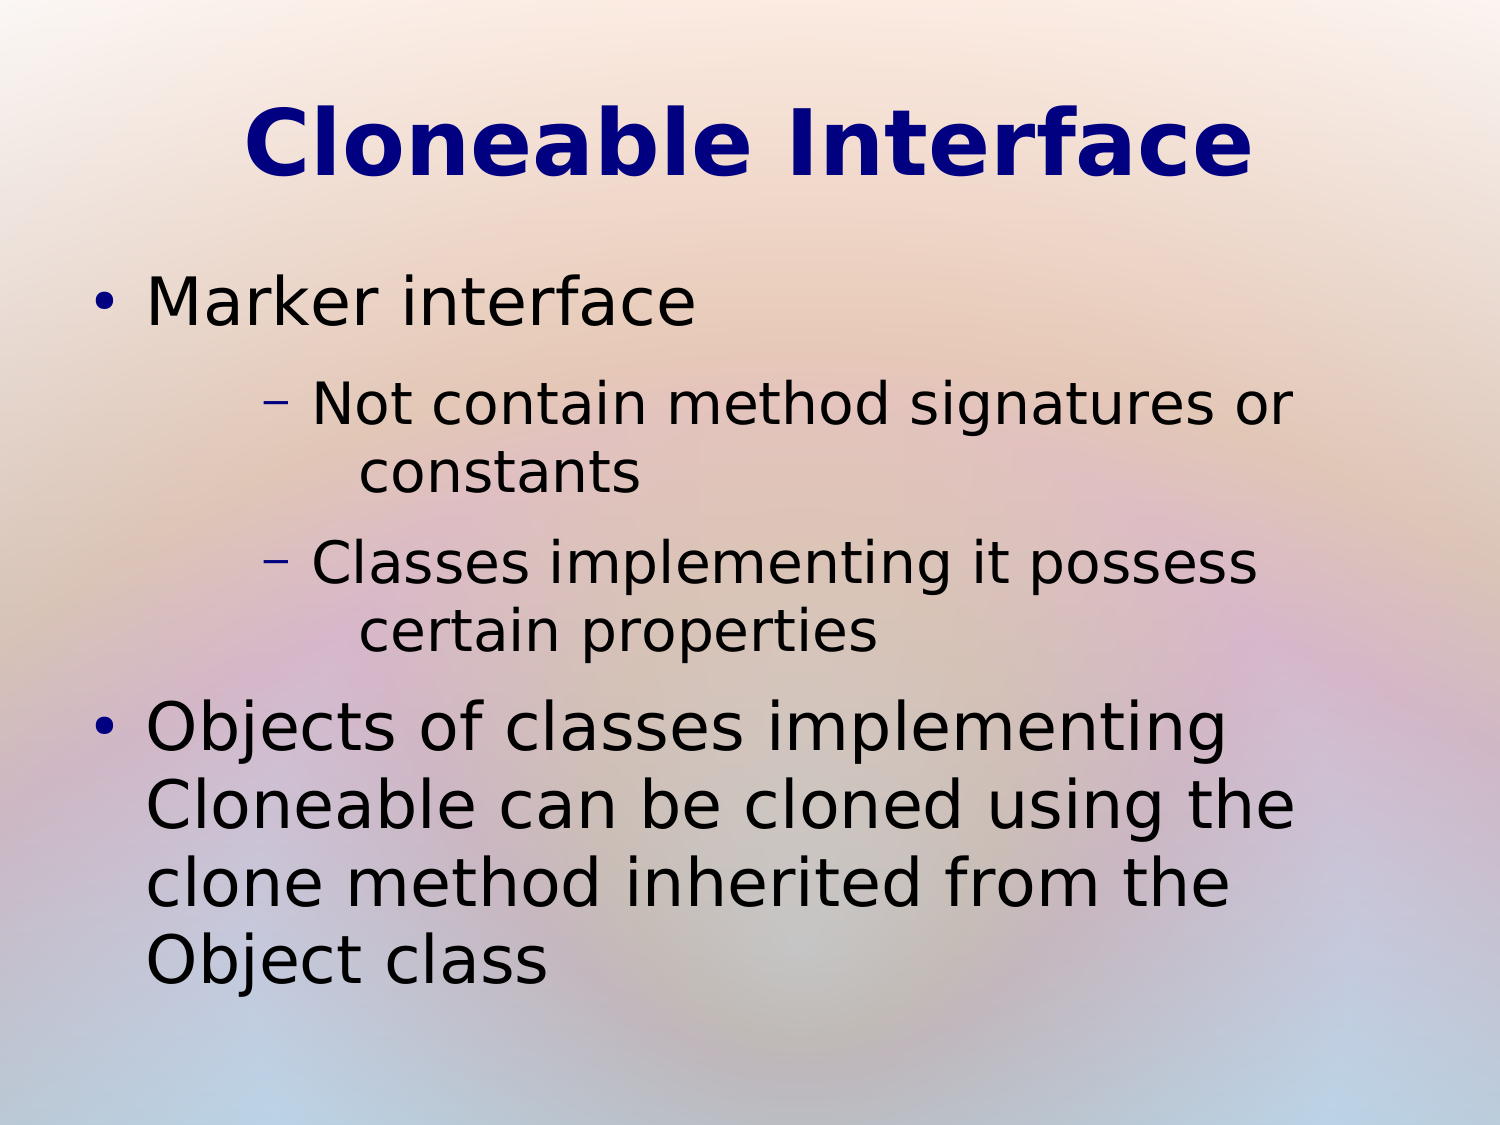

# Cloneable Interface
Marker interface
Not contain method signatures or constants
Classes implementing it possess certain properties
Objects of classes implementing Cloneable can be cloned using the clone method inherited from the Object class
Liang, Introduction to Java Programming, Seventh Edition, (c) 2009 Pearson Education, Inc. All rights reserved. 0136012671
21